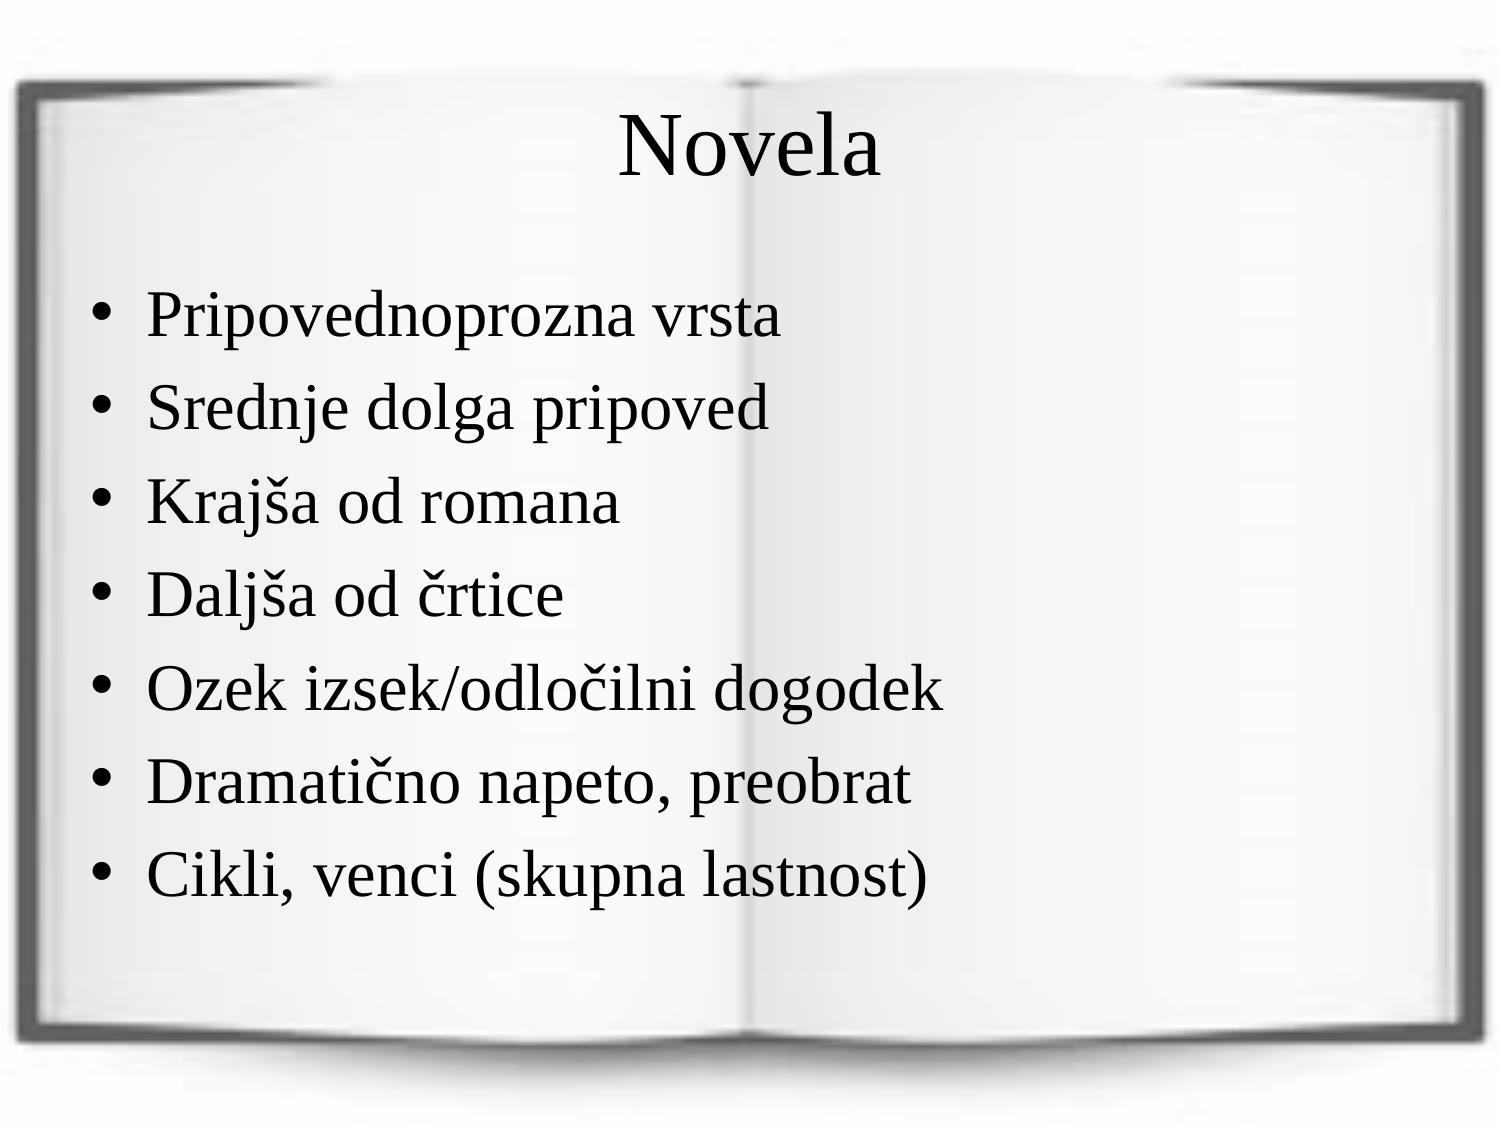

# Novela
Pripovednoprozna vrsta
Srednje dolga pripoved
Krajša od romana
Daljša od črtice
Ozek izsek/odločilni dogodek
Dramatično napeto, preobrat
Cikli, venci (skupna lastnost)